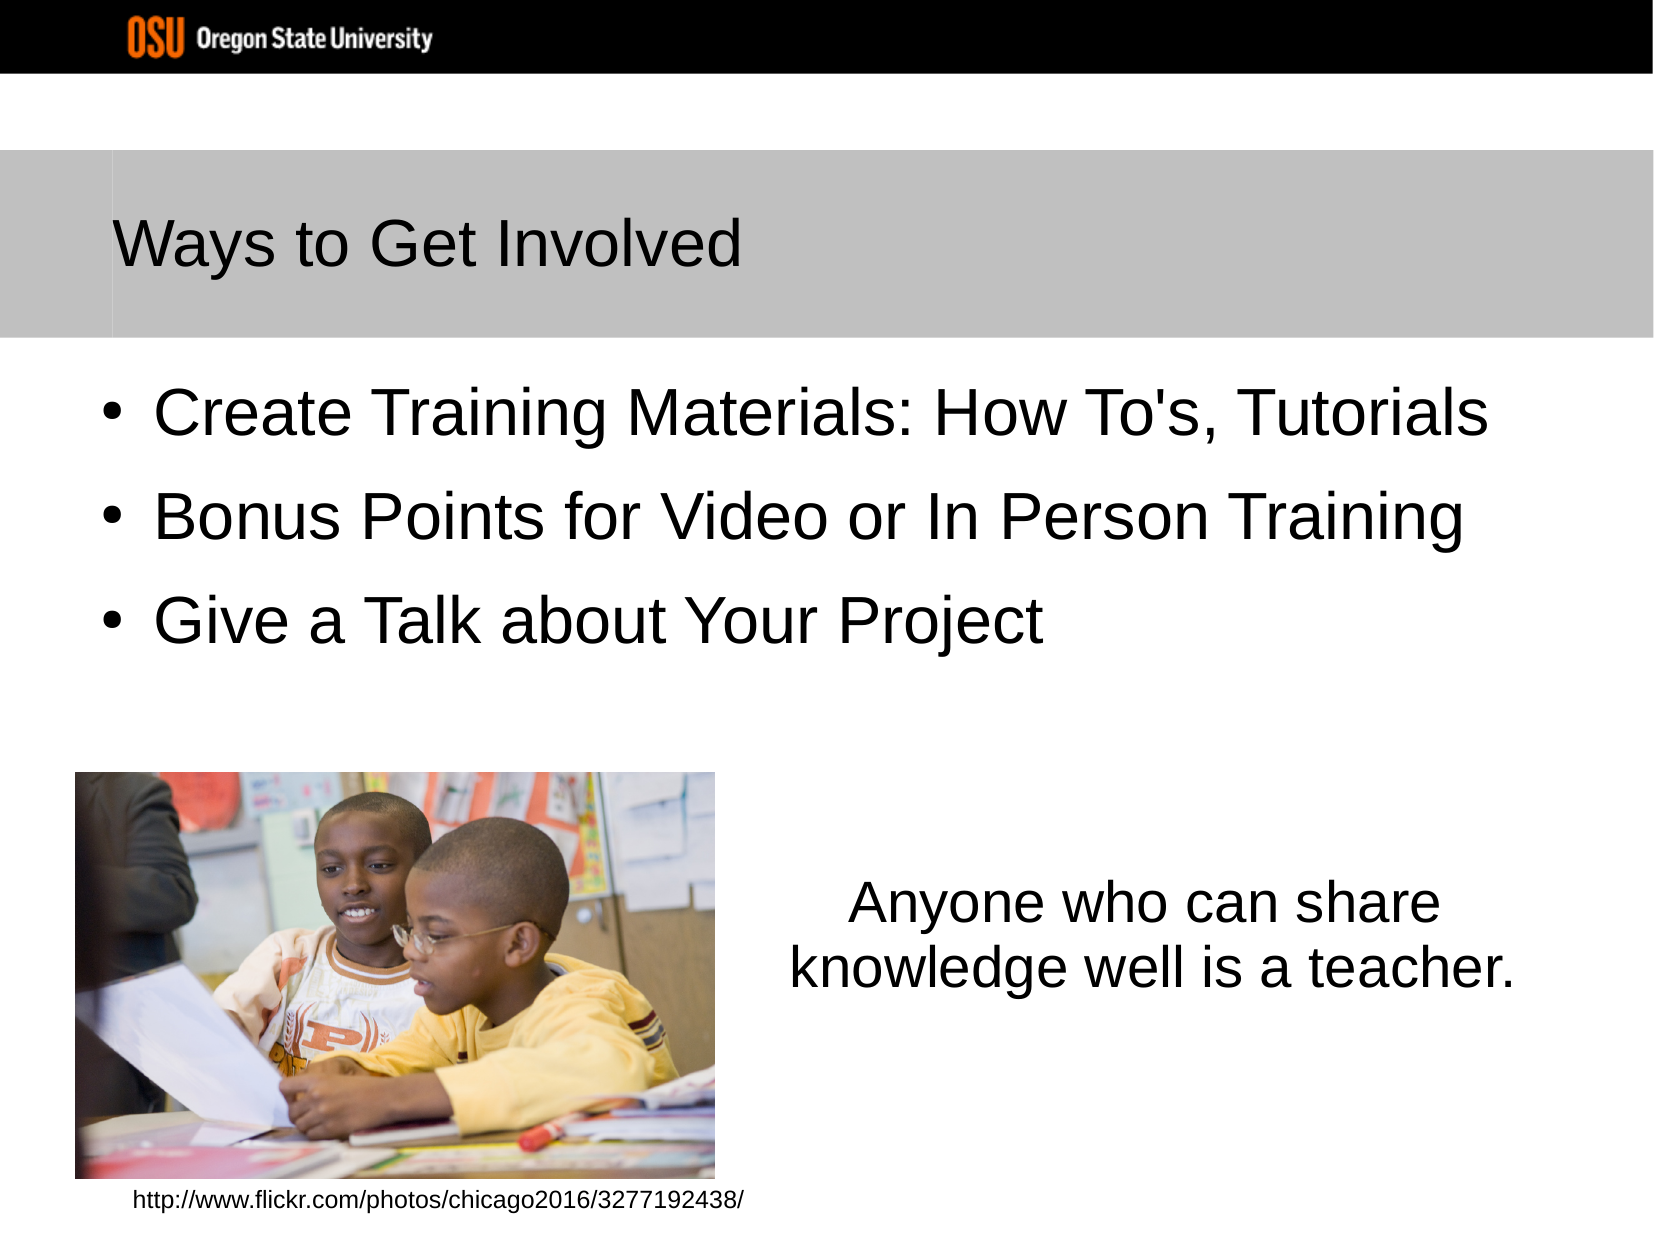

# Ways to Get Involved
Create Training Materials: How To's, Tutorials
Bonus Points for Video or In Person Training
Give a Talk about Your Project
Anyone who can share
knowledge well is a teacher.
http://www.flickr.com/photos/chicago2016/3277192438/